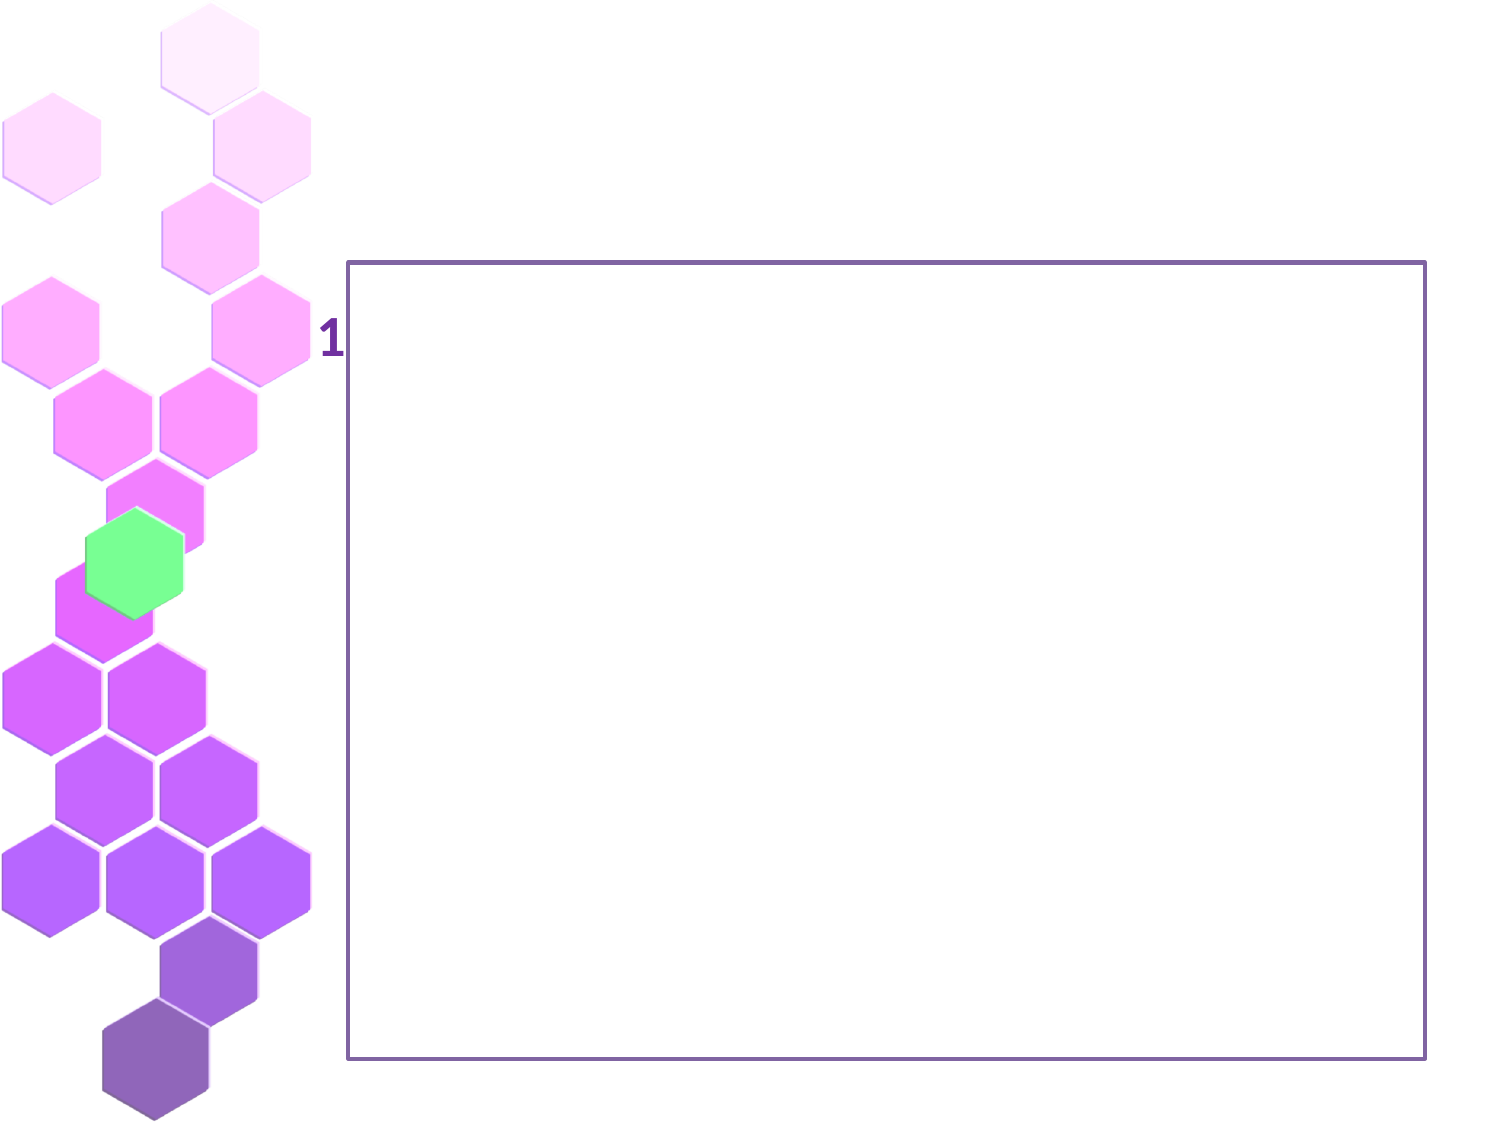

# 11. En una red que sigue el estándar 802.3ab se transfiere un archivo de 10 MB ¿En cuánto tiempo?